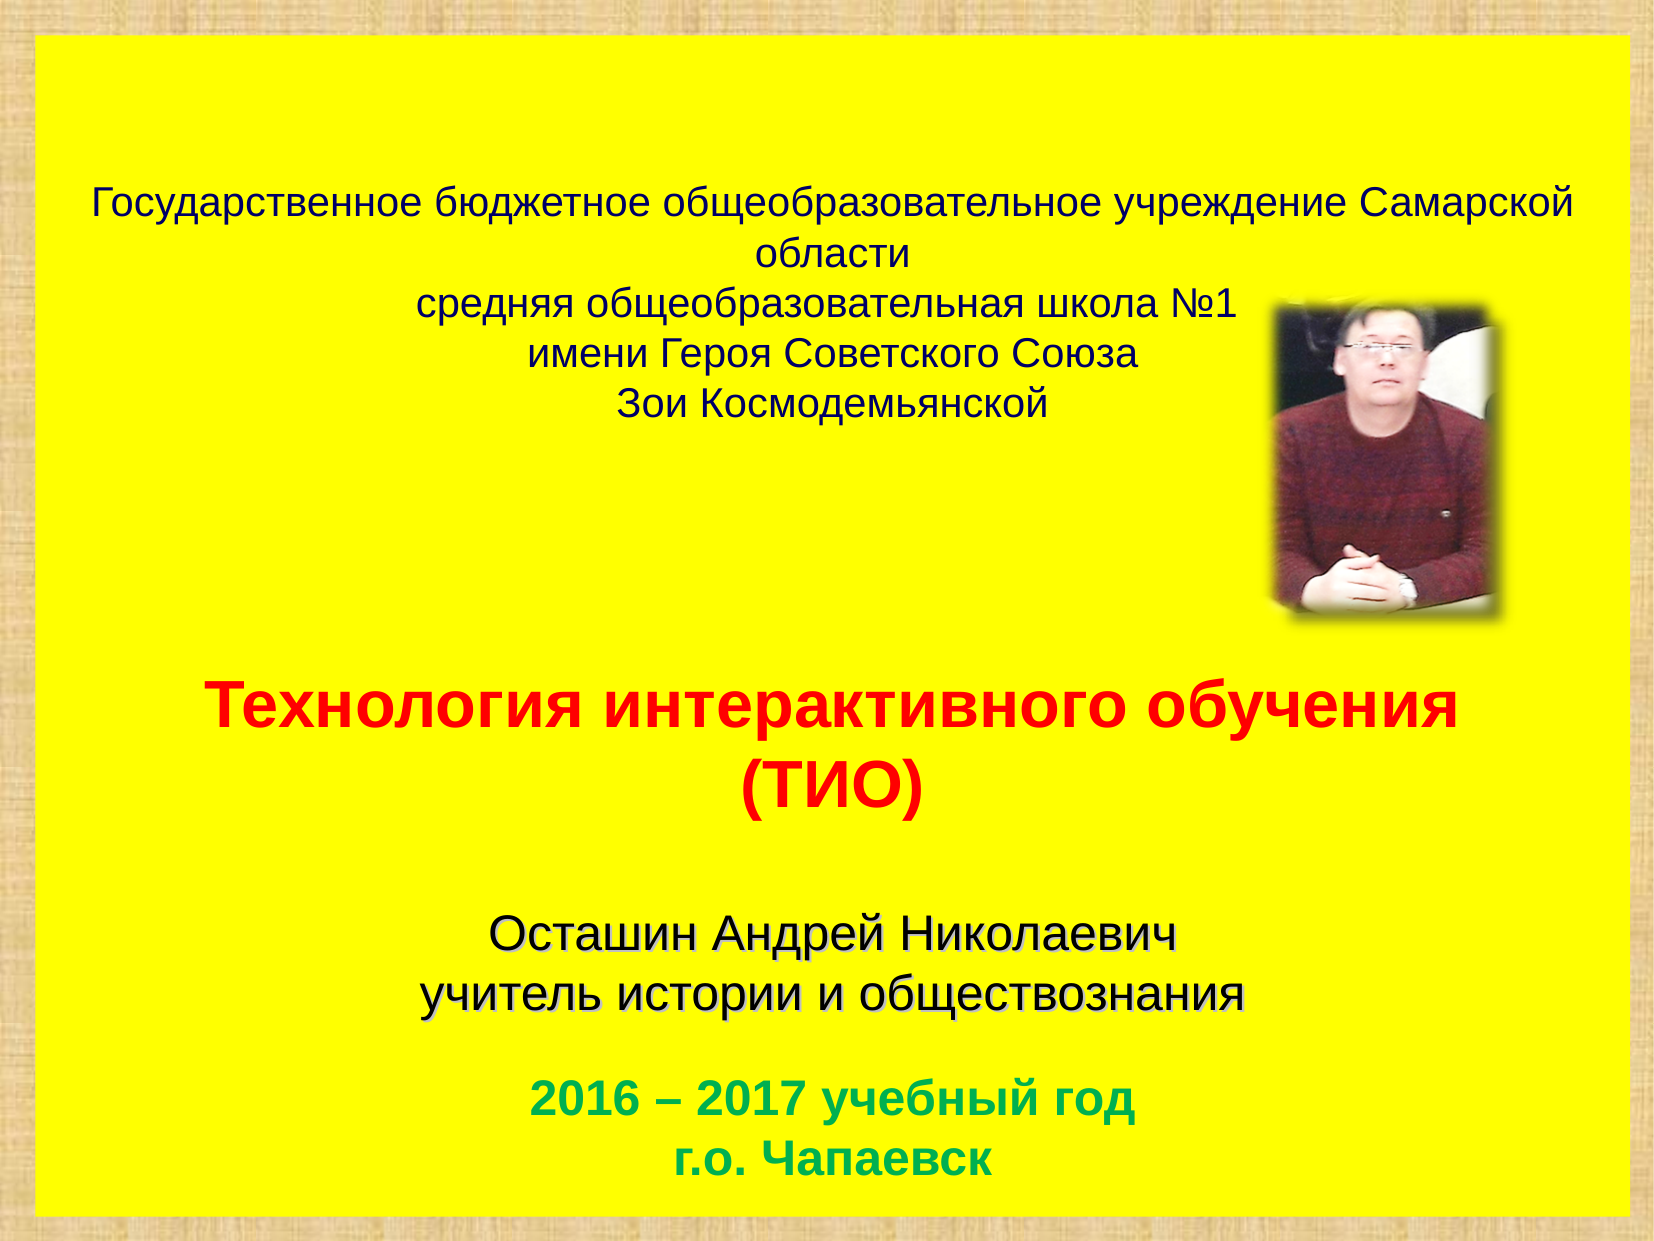

# Государственное бюджетное общеобразовательное учреждение Самарской области средняя общеобразовательная школа №1 имени Героя Советского Союза Зои Космодемьянской Технология интерактивного обучения (ТИО) Осташин Андрей Николаевич учитель истории и обществознания 2016 – 2017 учебный год г.о. Чапаевск